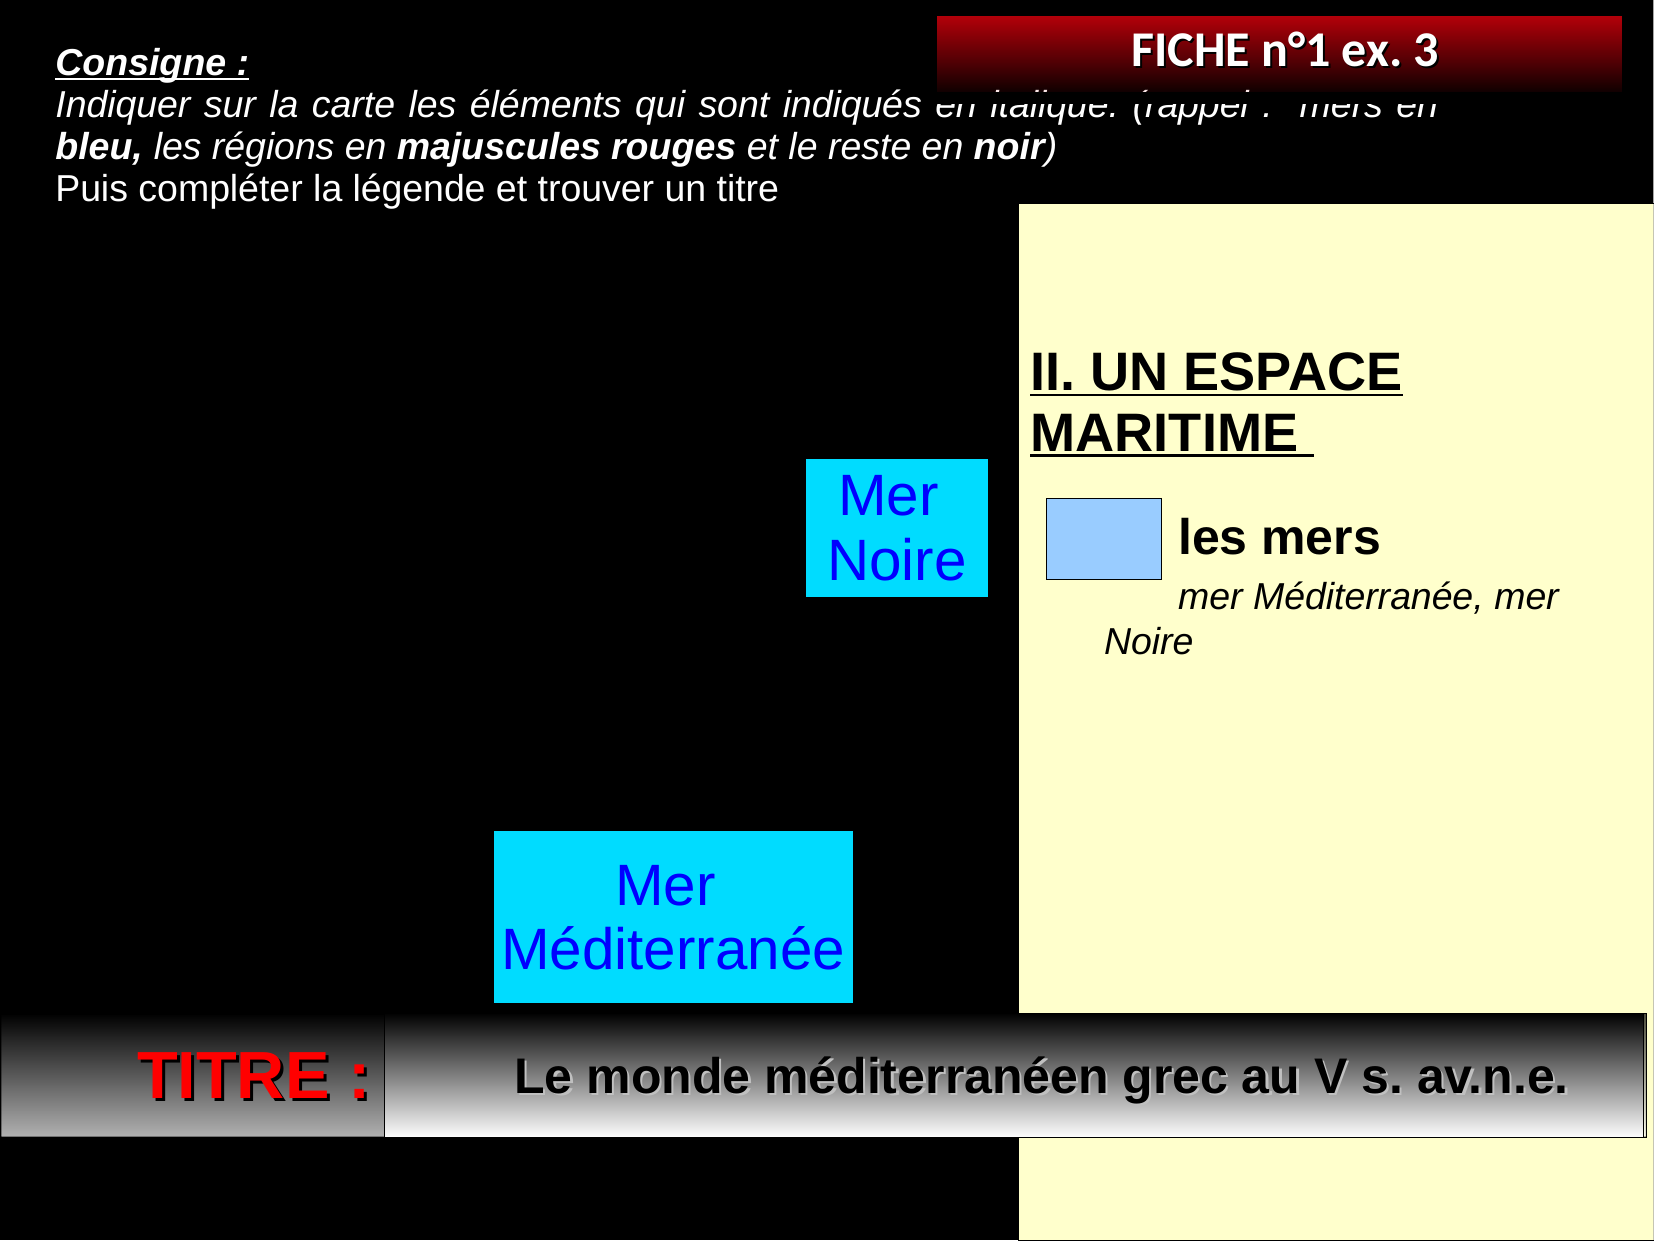

FICHE n°1 ex. 3
Consigne :
Indiquer sur la carte les éléments qui sont indiqués en italique. (rappel : mers en bleu, les régions en majuscules rouges et le reste en noir)
Puis compléter la légende et trouver un titre
II. UN ESPACE MARITIME
		les mers
		mer Méditerranée, mer 		Noire
Mer
Noire
Mer
Méditerranée
 TITRE : ???
 Le monde méditerranéen grec au V s. av.n.e.